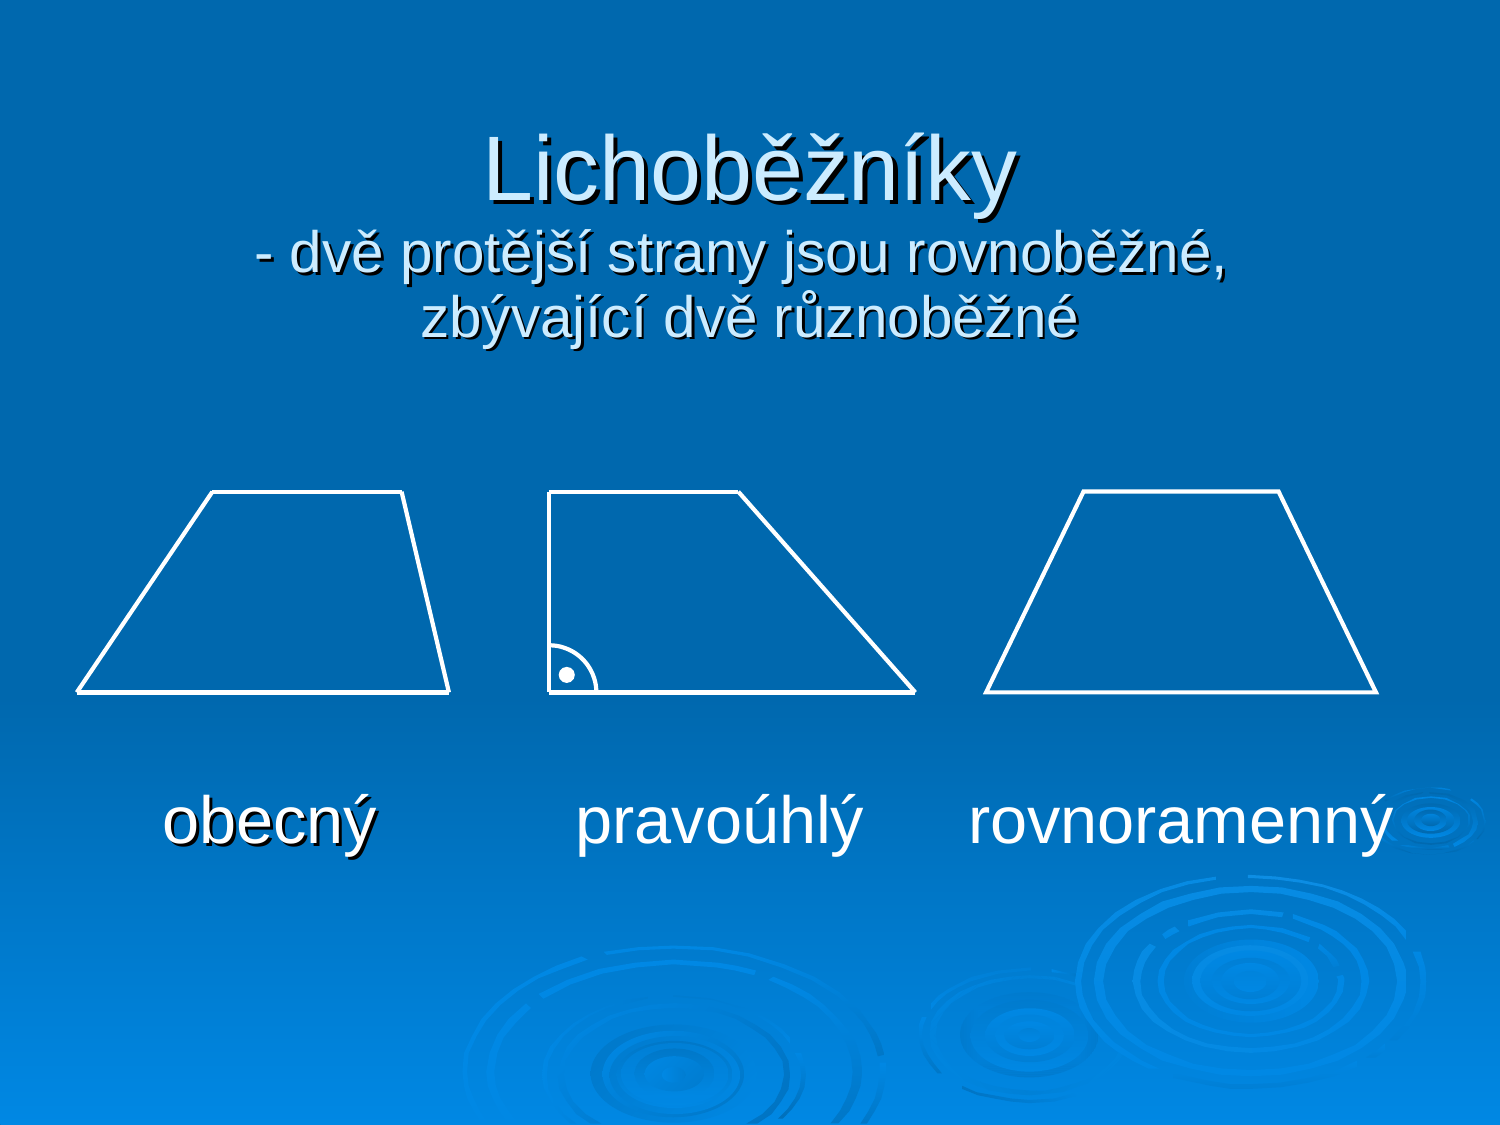

# Lichoběžníky - dvě protější strany jsou rovnoběžné, zbývající dvě různoběžné
obecný
pravoúhlý
rovnoramenný